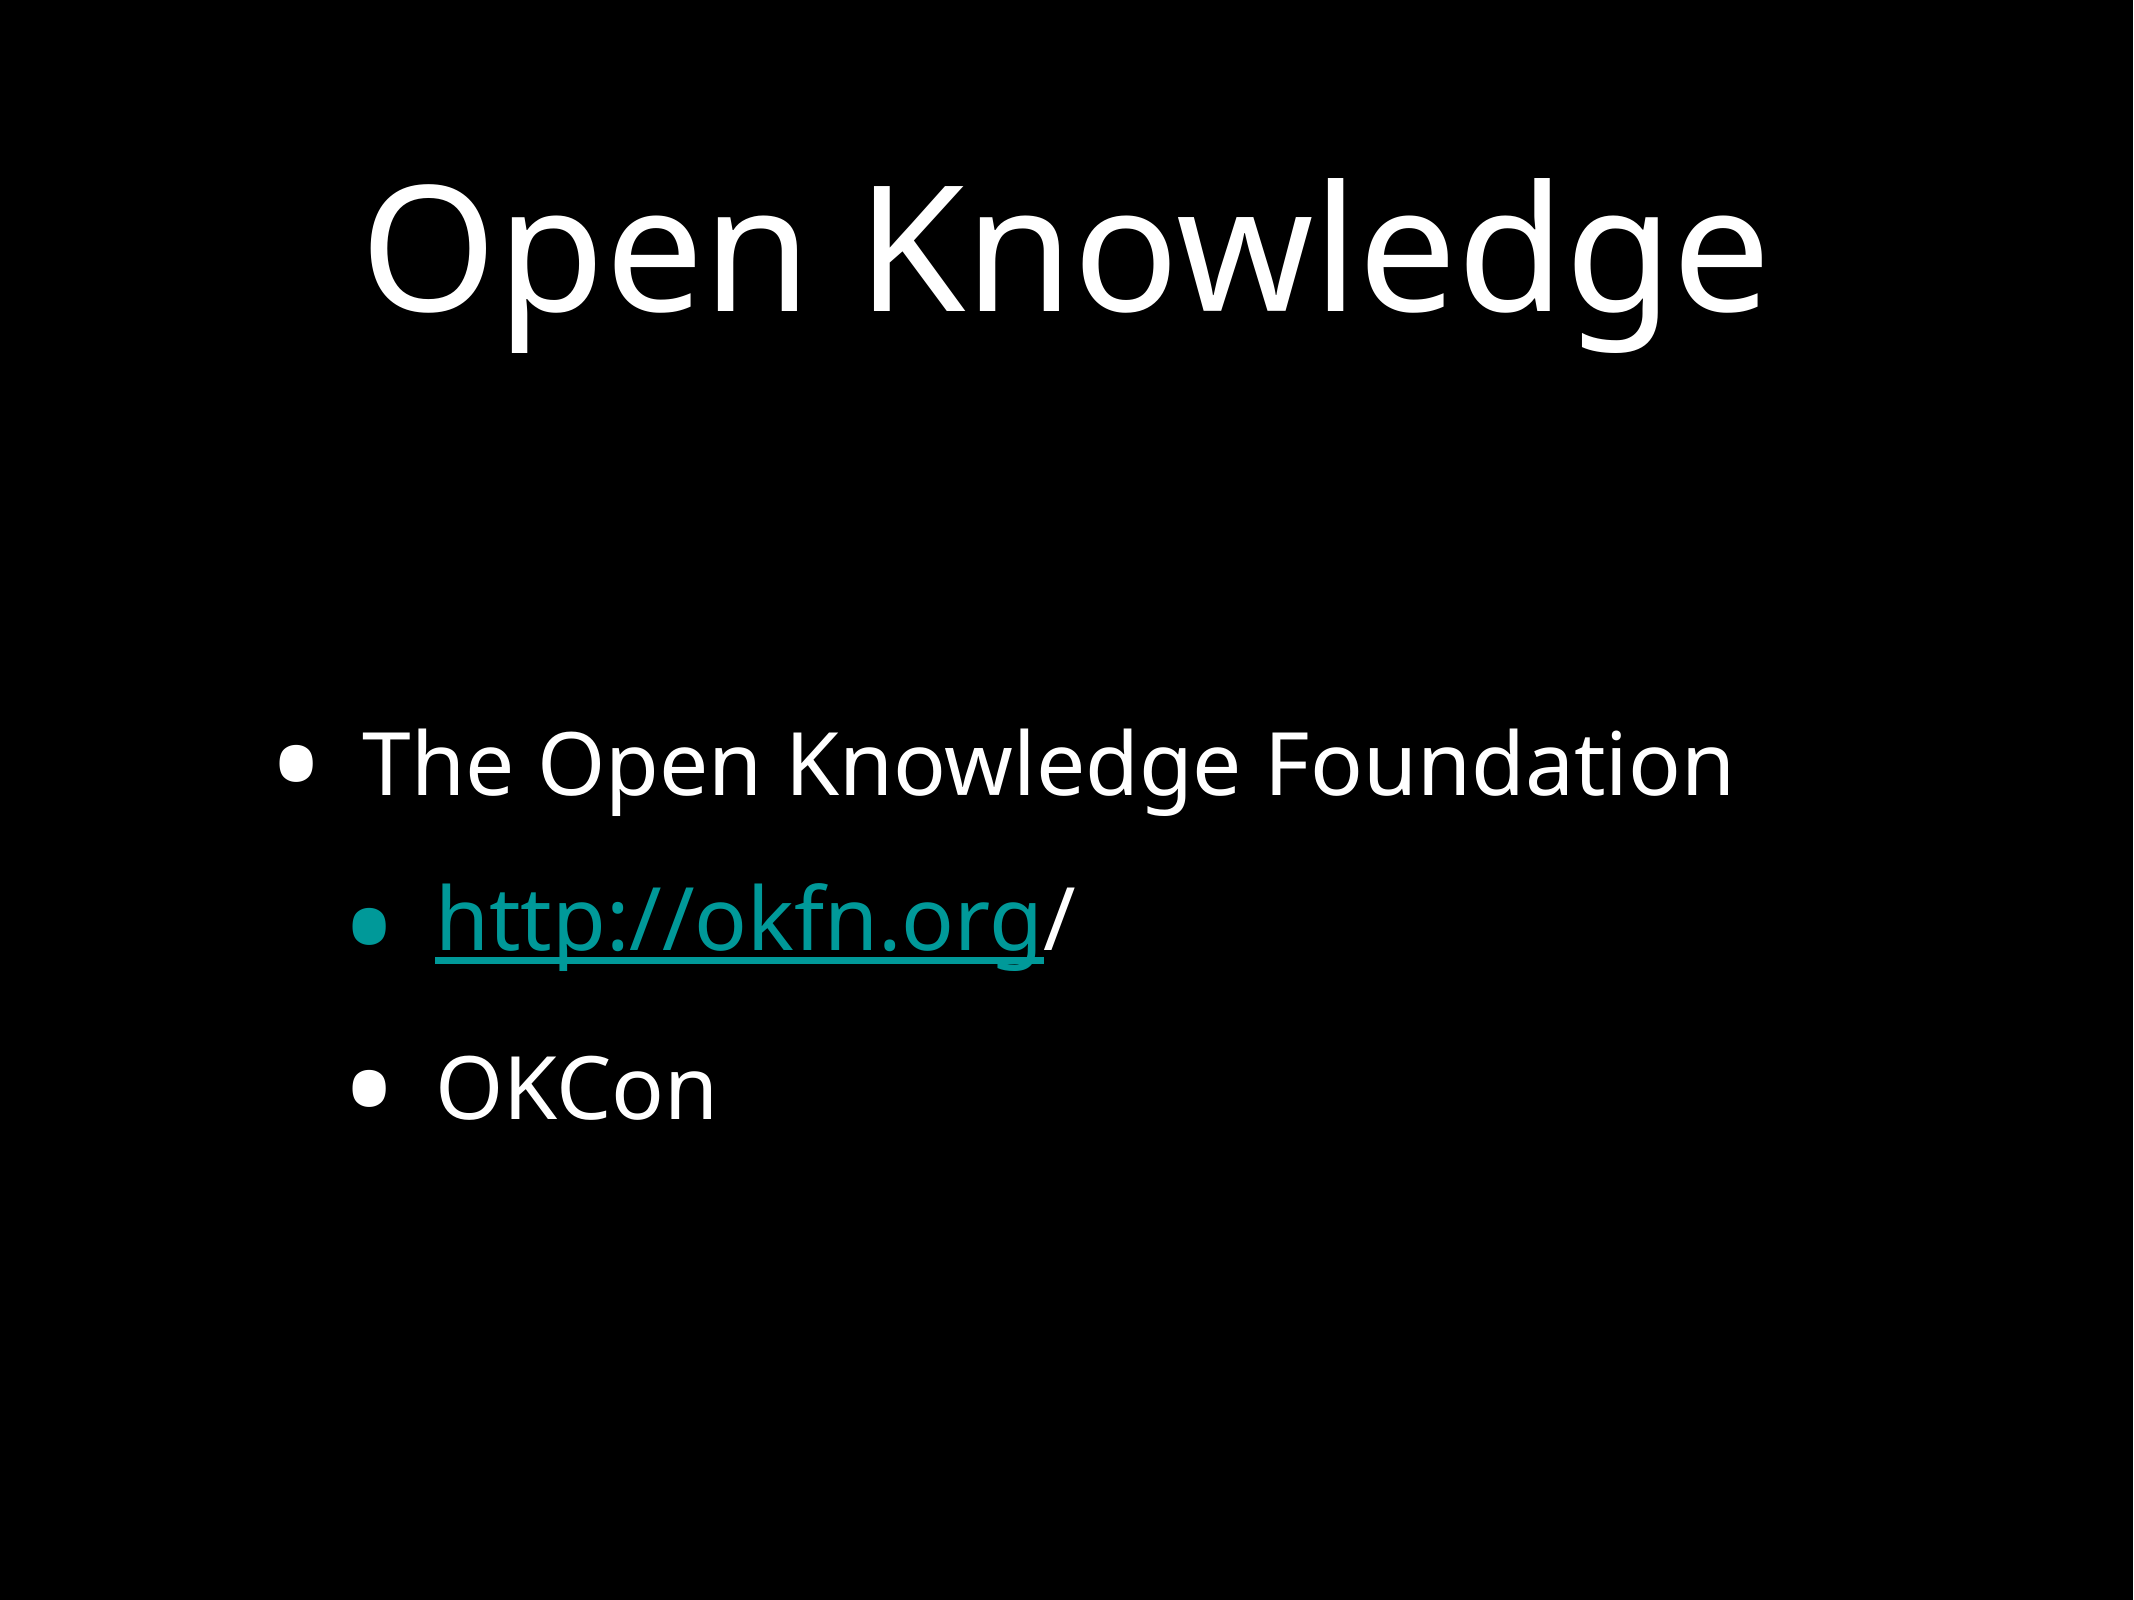

# Open Knowledge
The Open Knowledge Foundation
http://okfn.org/
OKCon